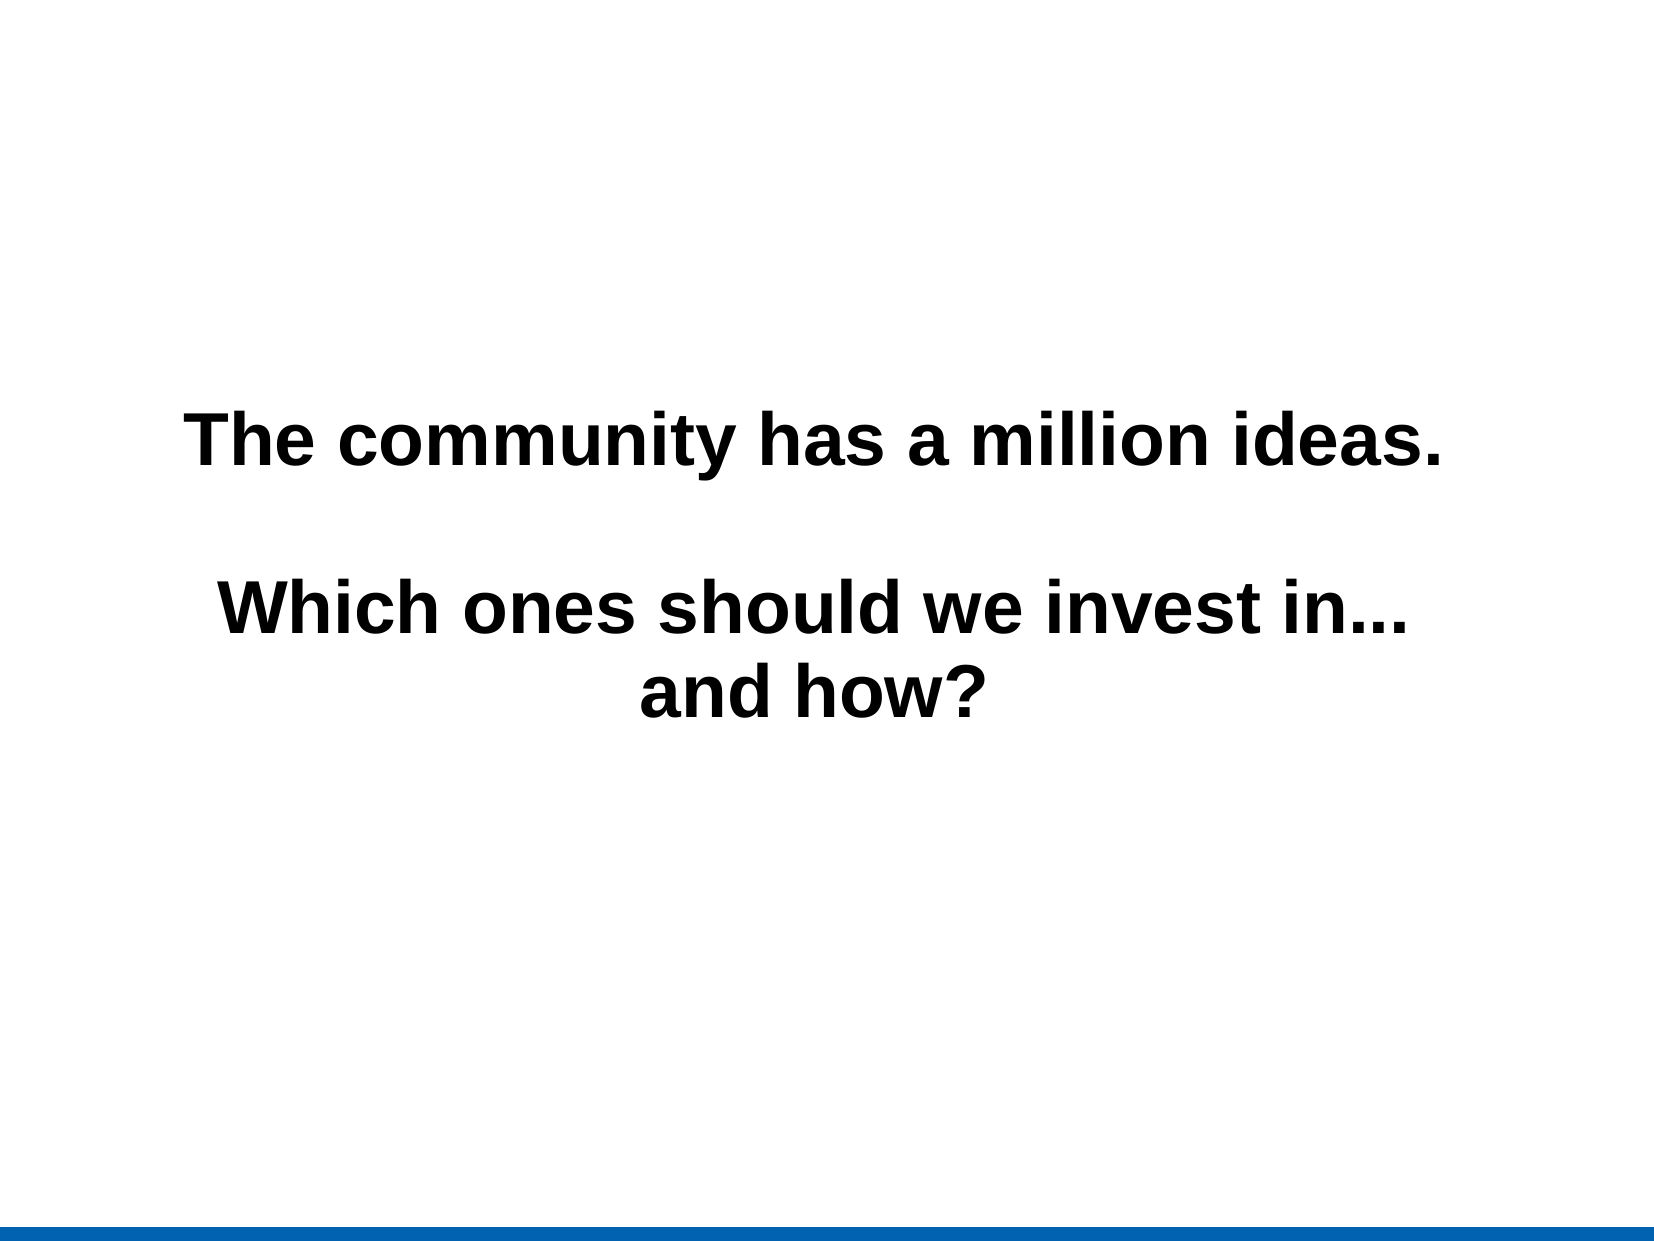

The community has a million ideas.
Which ones should we invest in...
and how?